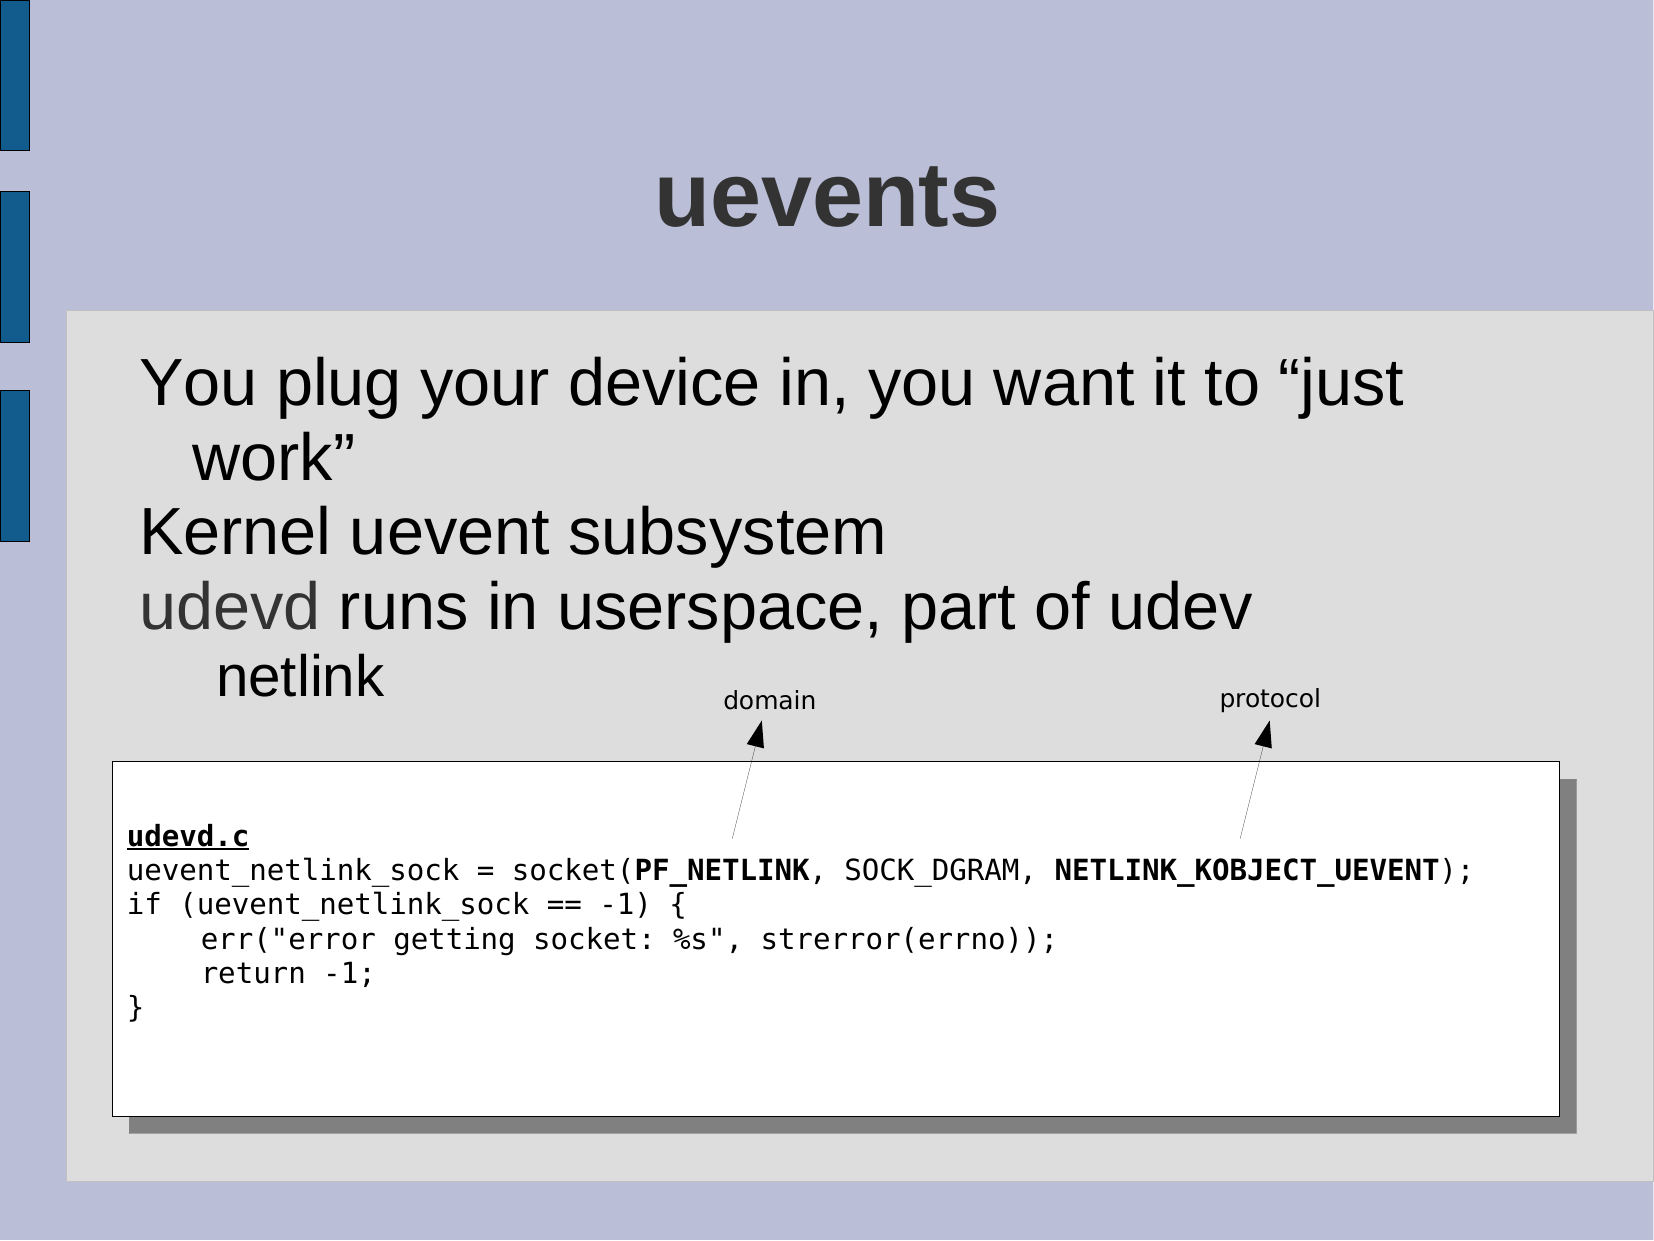

# uevents
You plug your device in, you want it to “just work”
Kernel uevent subsystem
udevd runs in userspace, part of udev
netlink
protocol
domain
udevd.c
uevent_netlink_sock = socket(PF_NETLINK, SOCK_DGRAM, NETLINK_KOBJECT_UEVENT);
if (uevent_netlink_sock == -1) {
	err("error getting socket: %s", strerror(errno));
 	return -1;
}